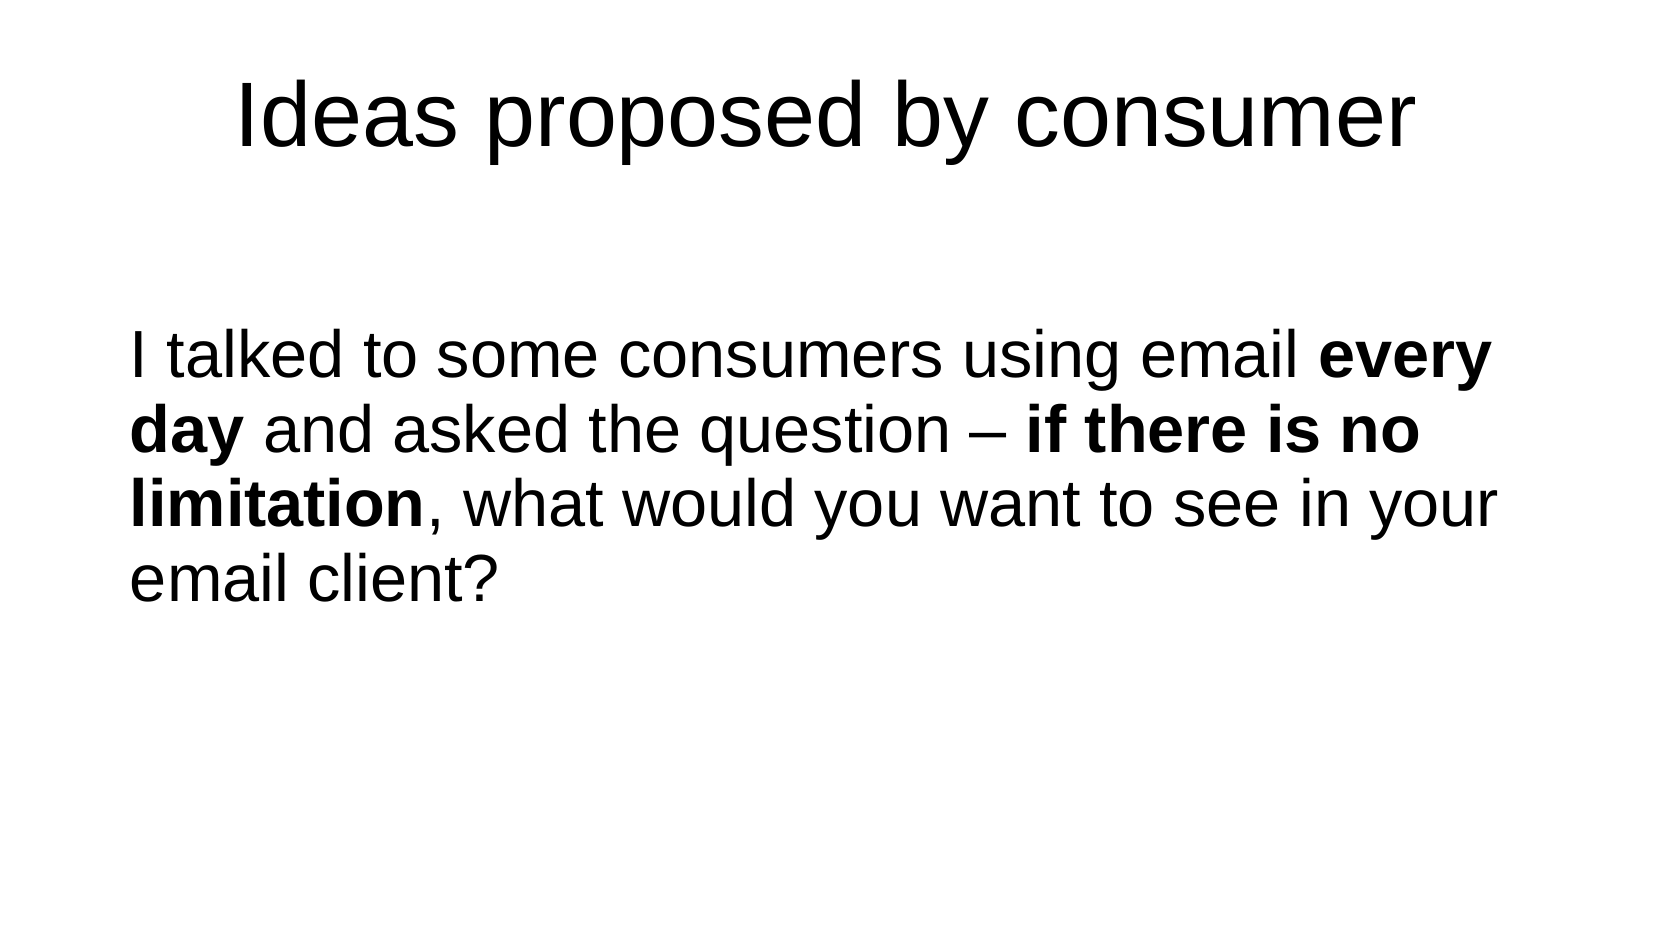

# Ideas proposed by consumer
I talked to some consumers using email every day and asked the question – if there is no limitation, what would you want to see in your email client?